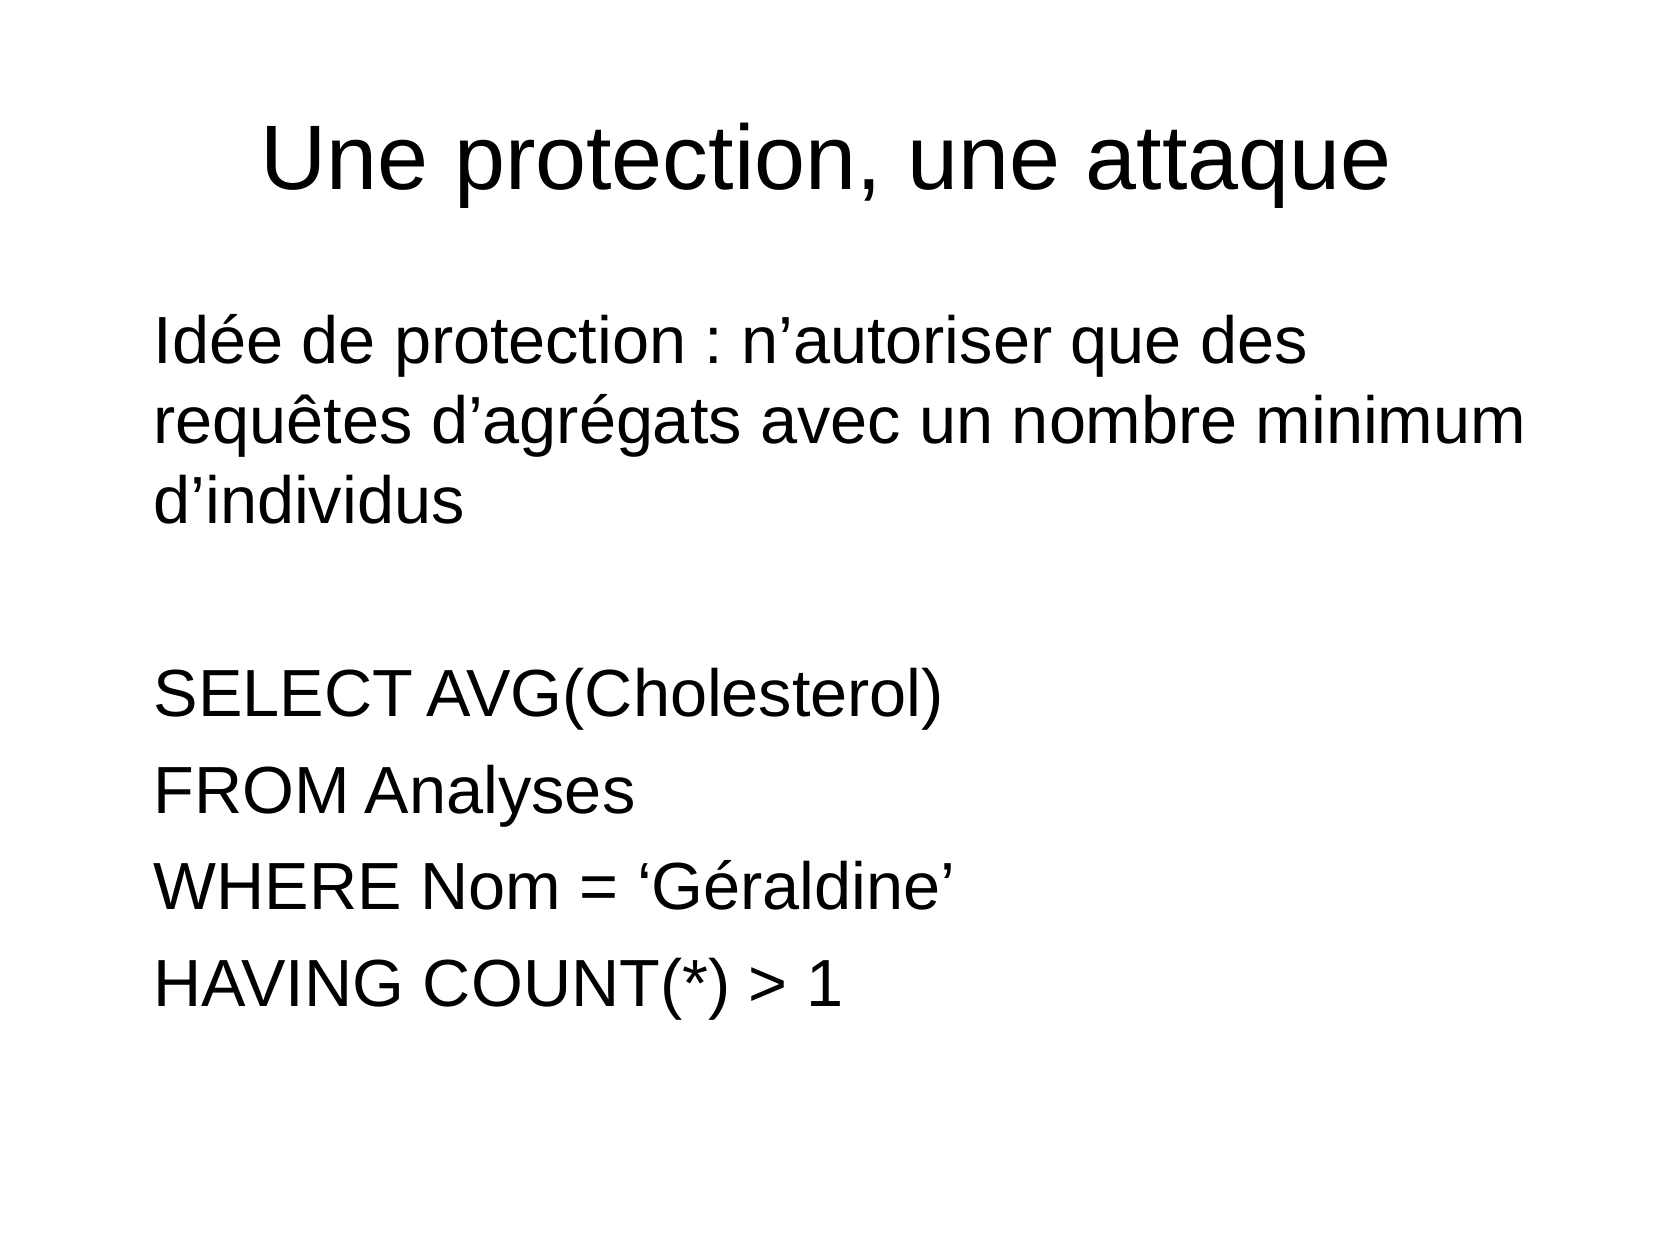

Une protection, une attaque
	Idée de protection : n’autoriser que des requêtes d’agrégats avec un nombre minimum d’individus
	SELECT AVG(Cholesterol)
	FROM Analyses
	WHERE Nom = ‘Géraldine’
	HAVING COUNT(*) > 1